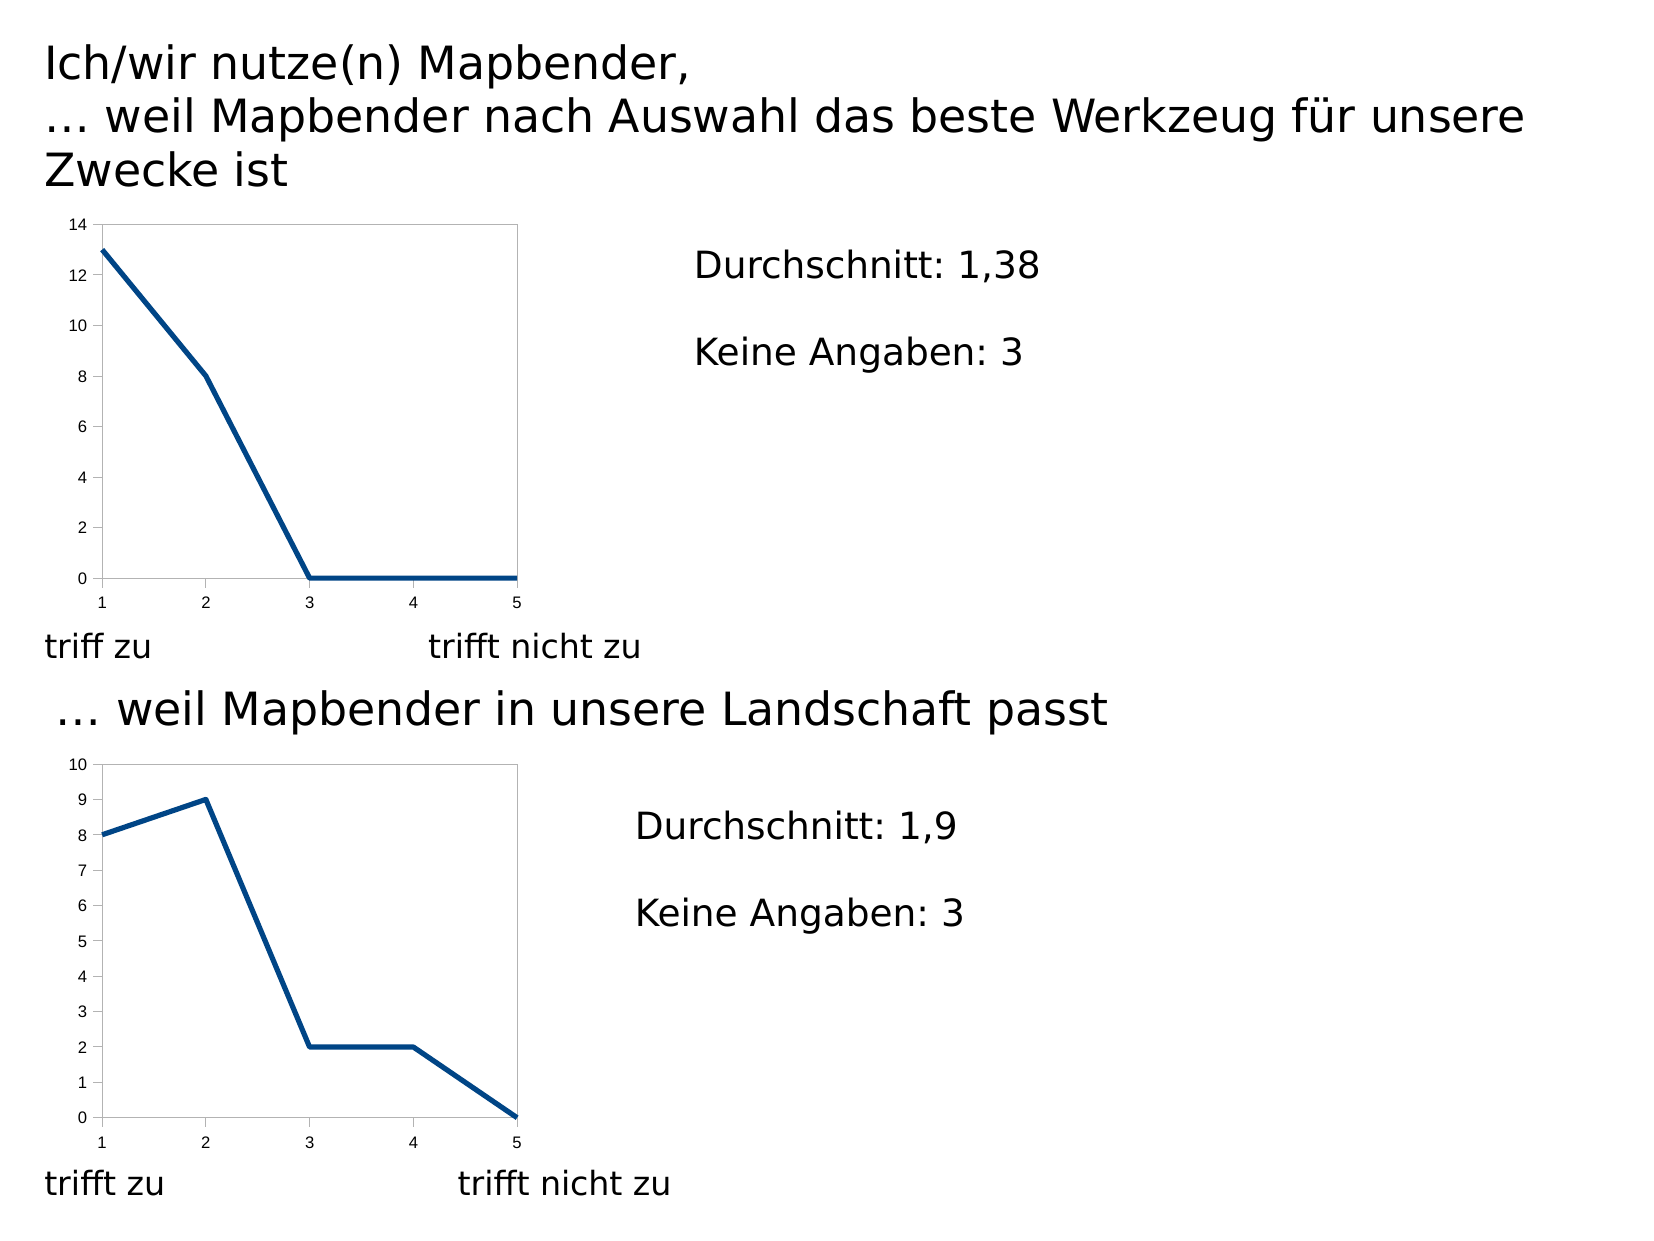

Ich/wir nutze(n) Mapbender,
… weil Mapbender nach Auswahl das beste Werkzeug für unsere Zwecke ist
### Chart
| Category | Zeile 138 |
|---|---|
| 1 | 13.0 |
| 2 | 8.0 |
| 3 | 0.0 |
| 4 | 0.0 |
| 5 | 0.0 |Durchschnitt: 1,38
Keine Angaben: 3
triff zu
trifft nicht zu
… weil Mapbender in unsere Landschaft passt
### Chart
| Category | Zeile 141 |
|---|---|
| 1 | 8.0 |
| 2 | 9.0 |
| 3 | 2.0 |
| 4 | 2.0 |
| 5 | 0.0 |Durchschnitt: 1,9
Keine Angaben: 3
trifft zu
trifft nicht zu